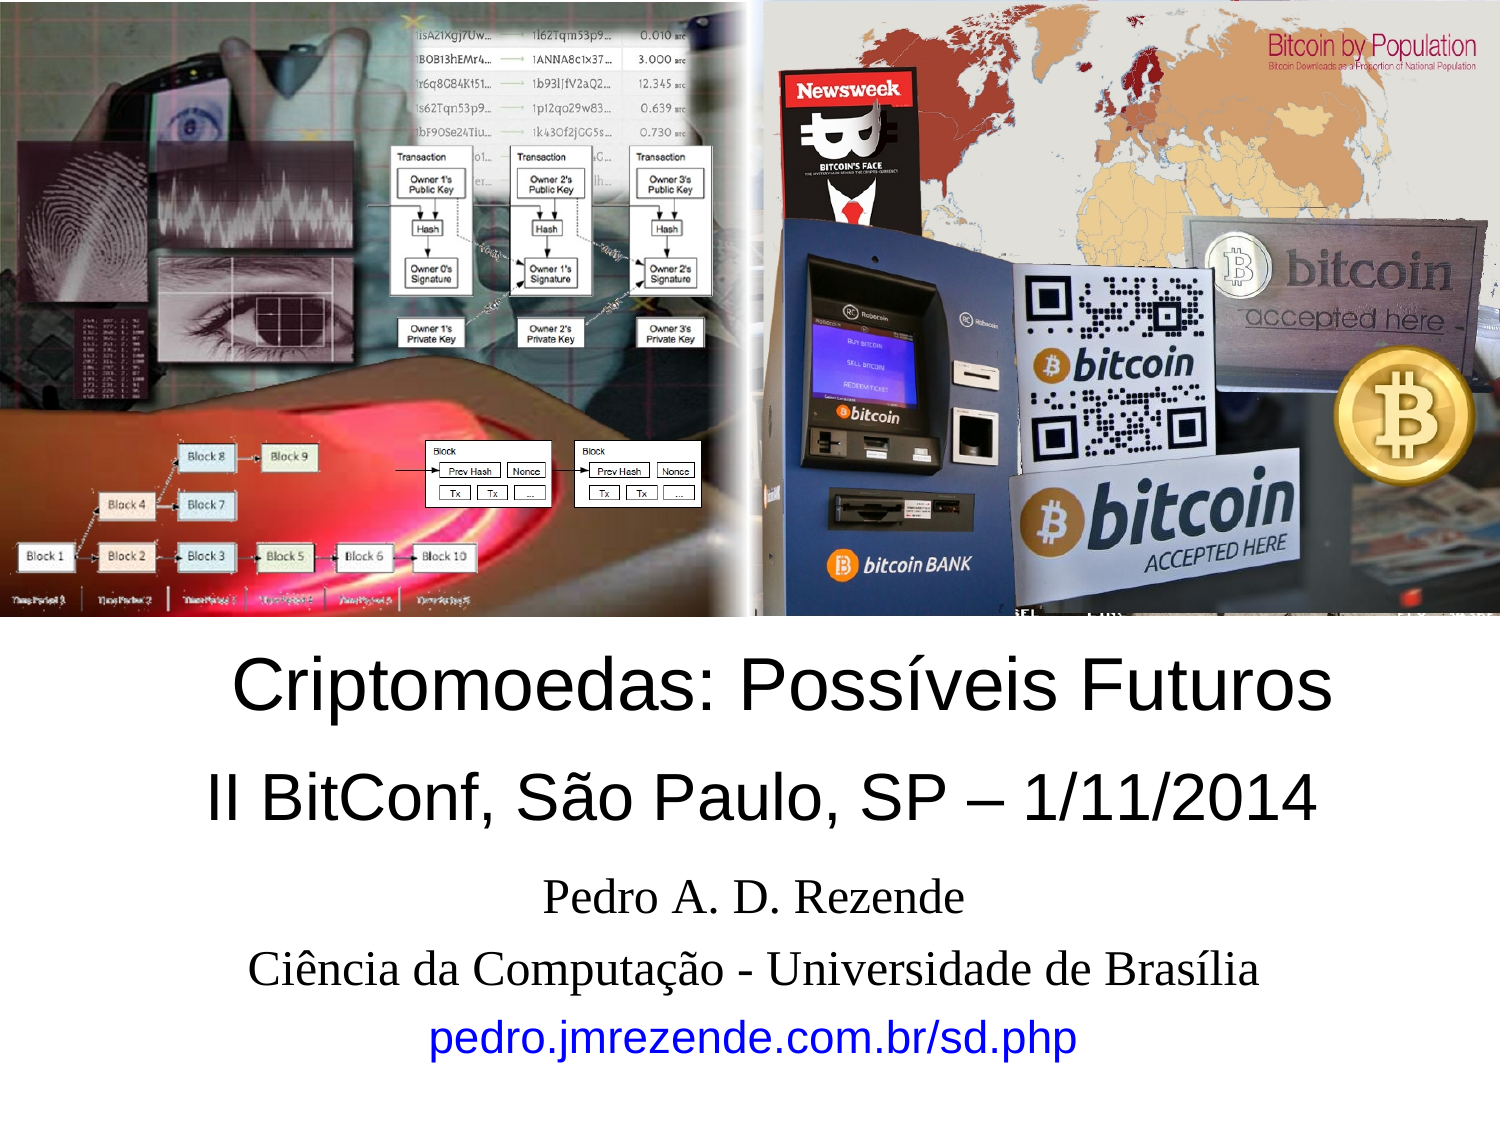

Criptomoedas: Possíveis Futuros
 II BitConf, São Paulo, SP – 1/11/2014
# Pedro A. D. Rezende
Ciência da Computação - Universidade de Brasília
pedro.jmrezende.com.br/sd.php